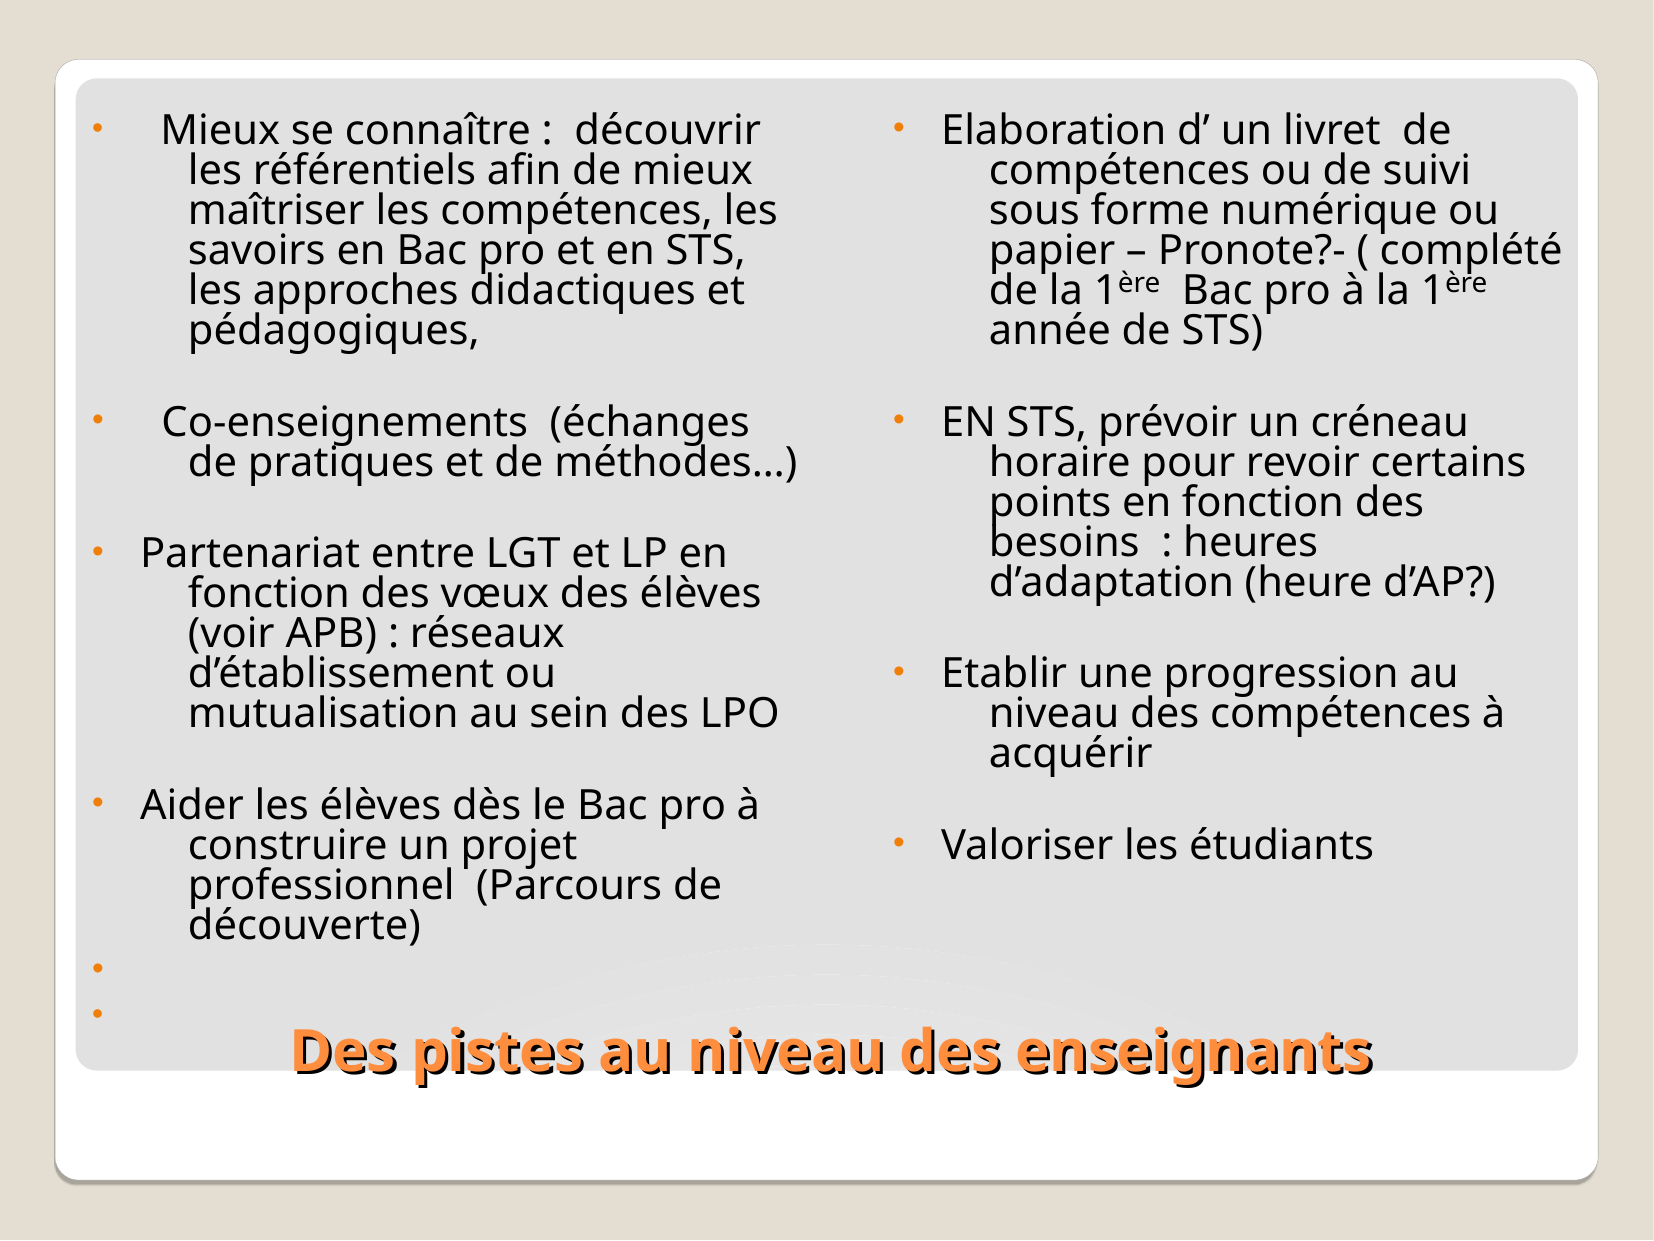

Mieux se connaître : découvrir les référentiels afin de mieux maîtriser les compétences, les savoirs en Bac pro et en STS, les approches didactiques et pédagogiques,
 Co-enseignements (échanges de pratiques et de méthodes…)
Partenariat entre LGT et LP en fonction des vœux des élèves (voir APB) : réseaux d’établissement ou mutualisation au sein des LPO
Aider les élèves dès le Bac pro à construire un projet professionnel (Parcours de découverte)
Elaboration d’ un livret de compétences ou de suivi sous forme numérique ou papier – Pronote?- ( complété de la 1ère Bac pro à la 1ère année de STS)
EN STS, prévoir un créneau horaire pour revoir certains points en fonction des besoins : heures d’adaptation (heure d’AP?)
Etablir une progression au niveau des compétences à acquérir
Valoriser les étudiants
# Des pistes au niveau des enseignants